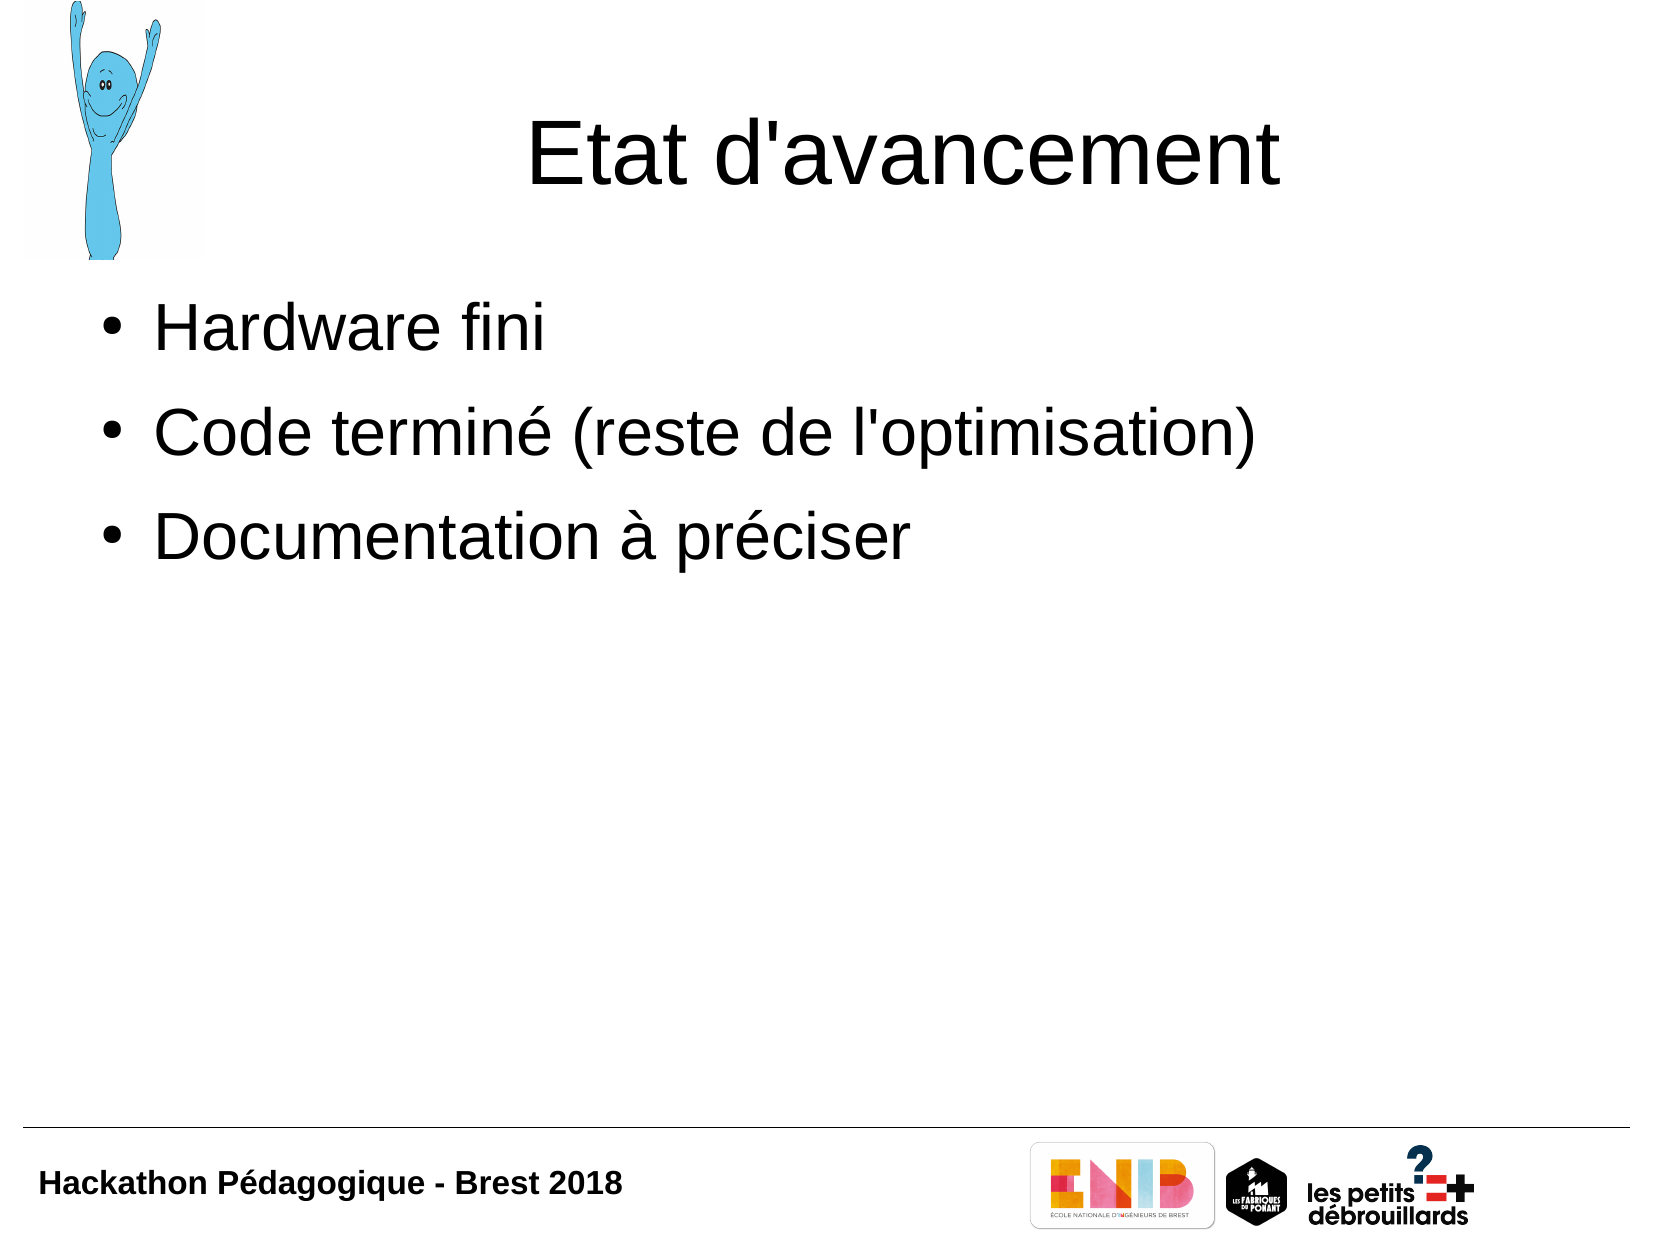

# Etat d'avancement
Hardware fini
Code terminé (reste de l'optimisation)
Documentation à préciser
Hackathon Pédagogique - Brest 2018